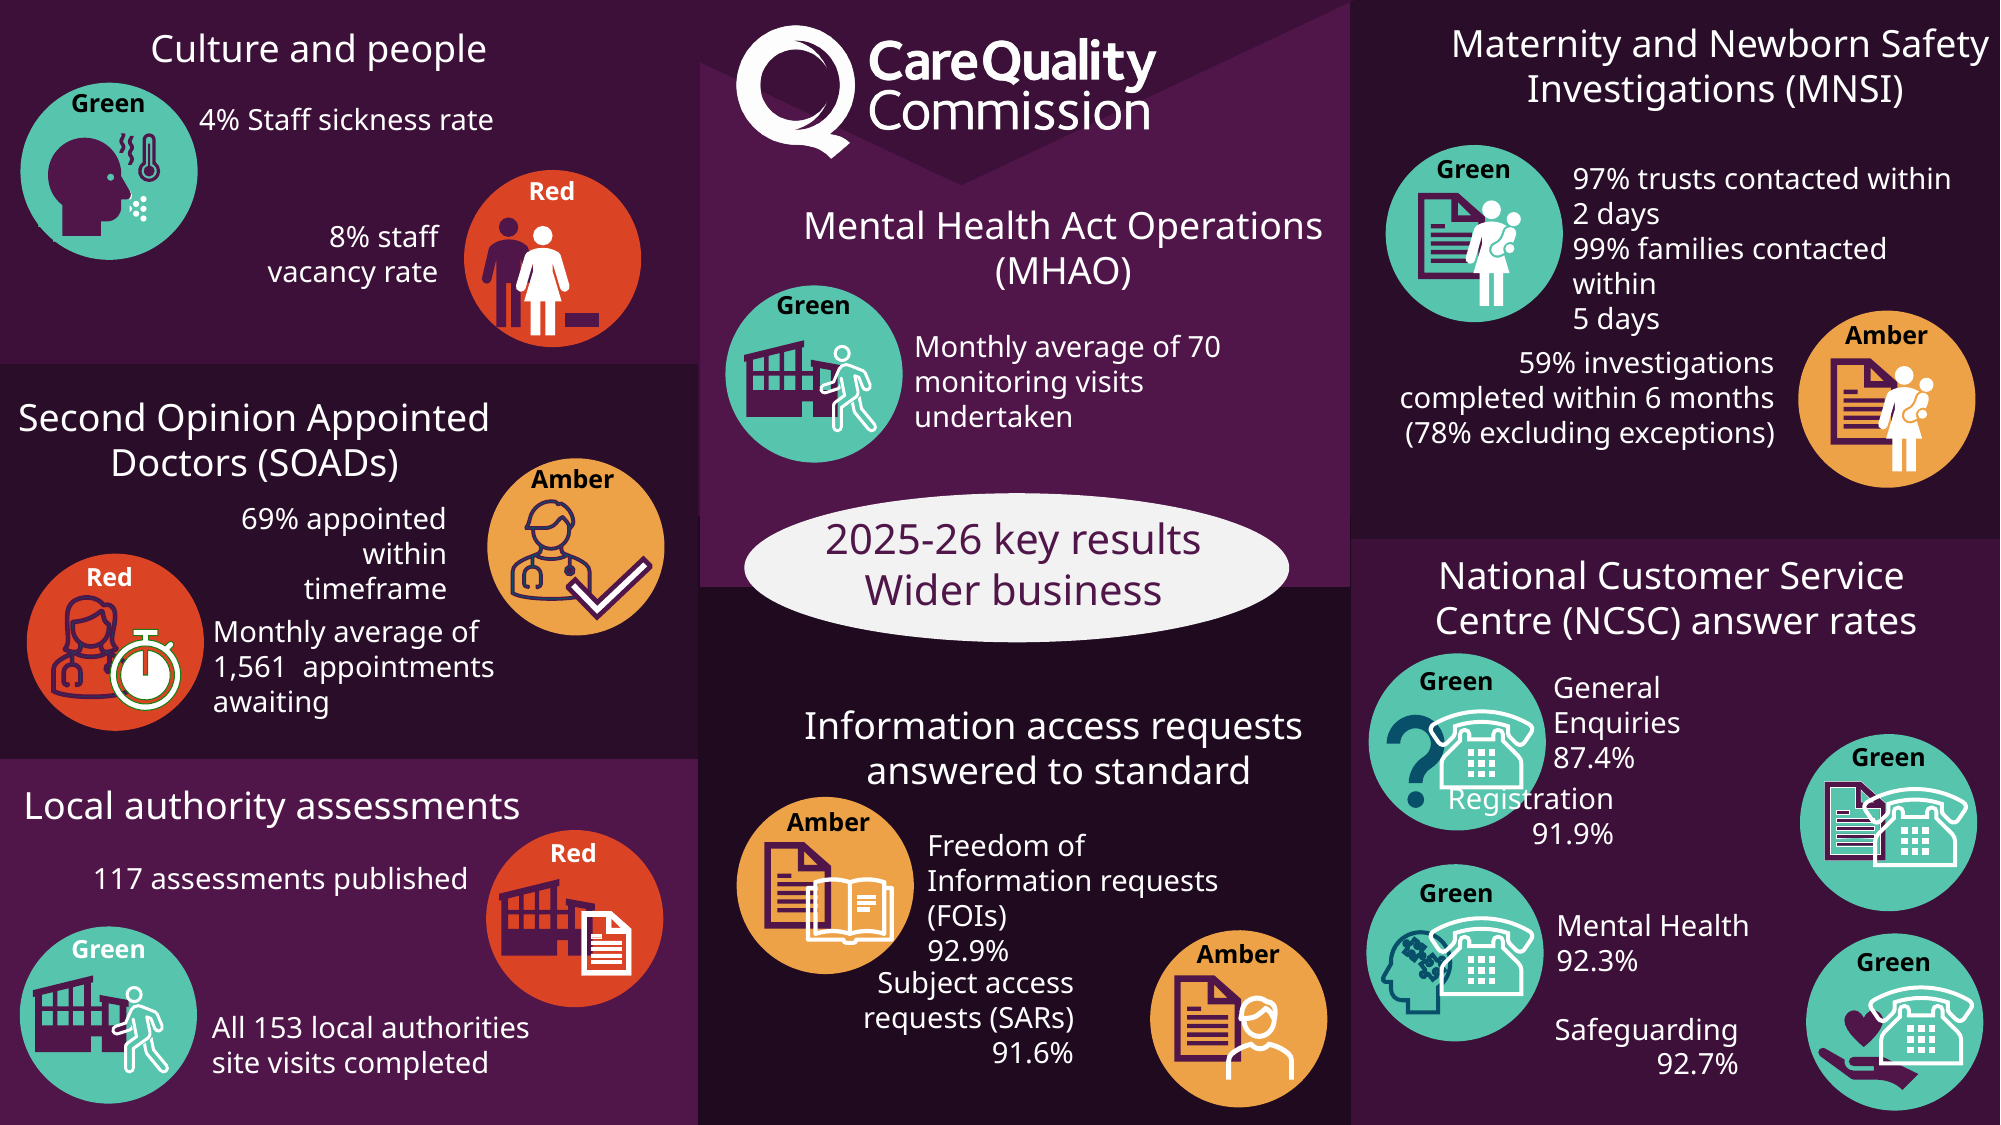

Maternity and Newborn Safety Investigations (MNSI)
Culture and people
Green
4% Staff sickness rate
Green
97% trusts contacted within
2 days
99% families contacted within
5 days
Red
Mental Health Act Operations (MHAO)
8% staff vacancy rate
Green
Amber
Monthly average of 70 monitoring visits undertaken
59% investigations completed within 6 months
(78% excluding exceptions)​
Second Opinion Appointed Doctors (SOADs)
Amber
69% appointed within timeframe
2025-26 key results
Wider business
National Customer Service
Centre (NCSC) answer rates
Red
Monthly average of 1,561 appointments awaiting
Green
General Enquiries
87.4%
Information access requests
answered to standard
Green
Registration
91.9%
Local authority assessments
Amber
Freedom of Information requests (FOIs)
92.9%
Red
117 assessments published
Green
Mental Health
92.3%
Green
Amber
Green
Subject access requests (SARs)
91.6%
All 153 local authorities site visits completed
Safeguarding
 92.7%